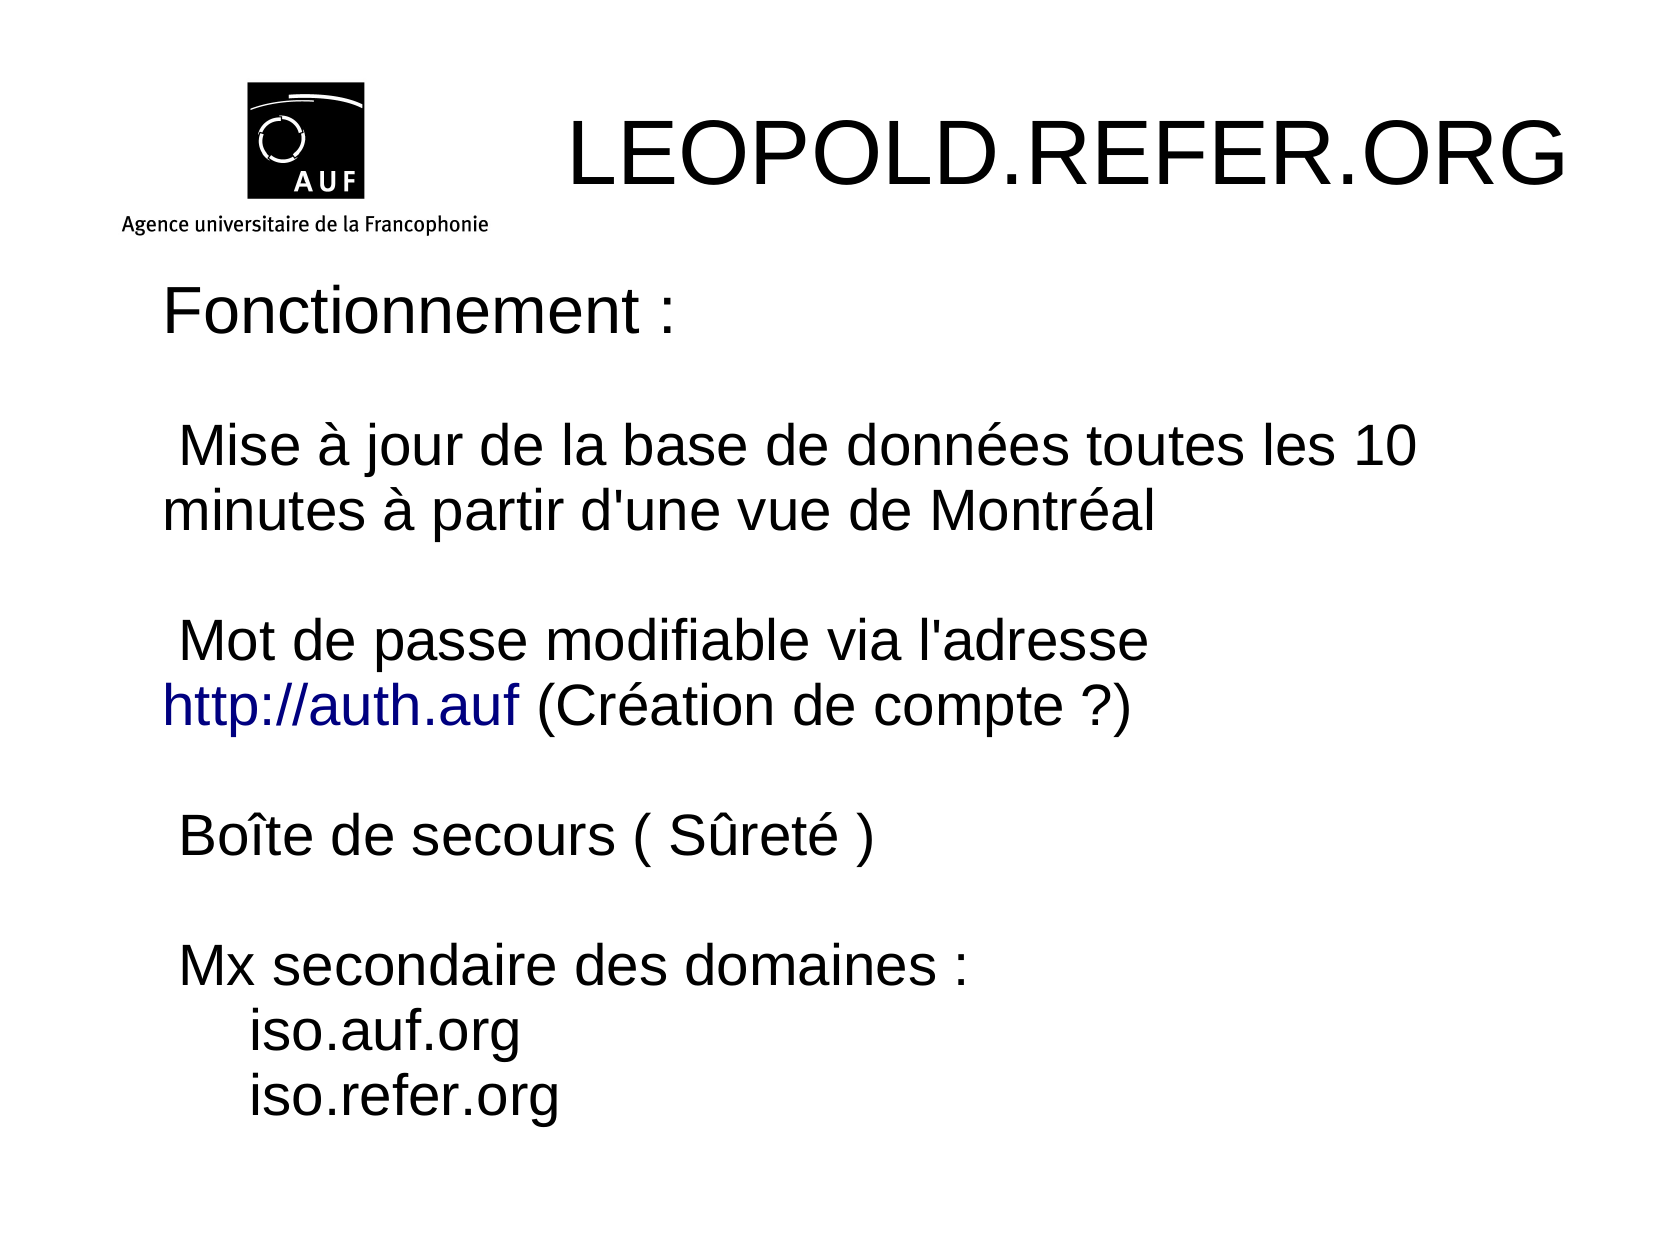

# LEOPOLD.REFER.ORG
Fonctionnement :
 Mise à jour de la base de données toutes les 10 minutes à partir d'une vue de Montréal
 Mot de passe modifiable via l'adresse http://auth.auf (Création de compte ?)
 Boîte de secours ( Sûreté )
 Mx secondaire des domaines :
 iso.auf.org
 iso.refer.org